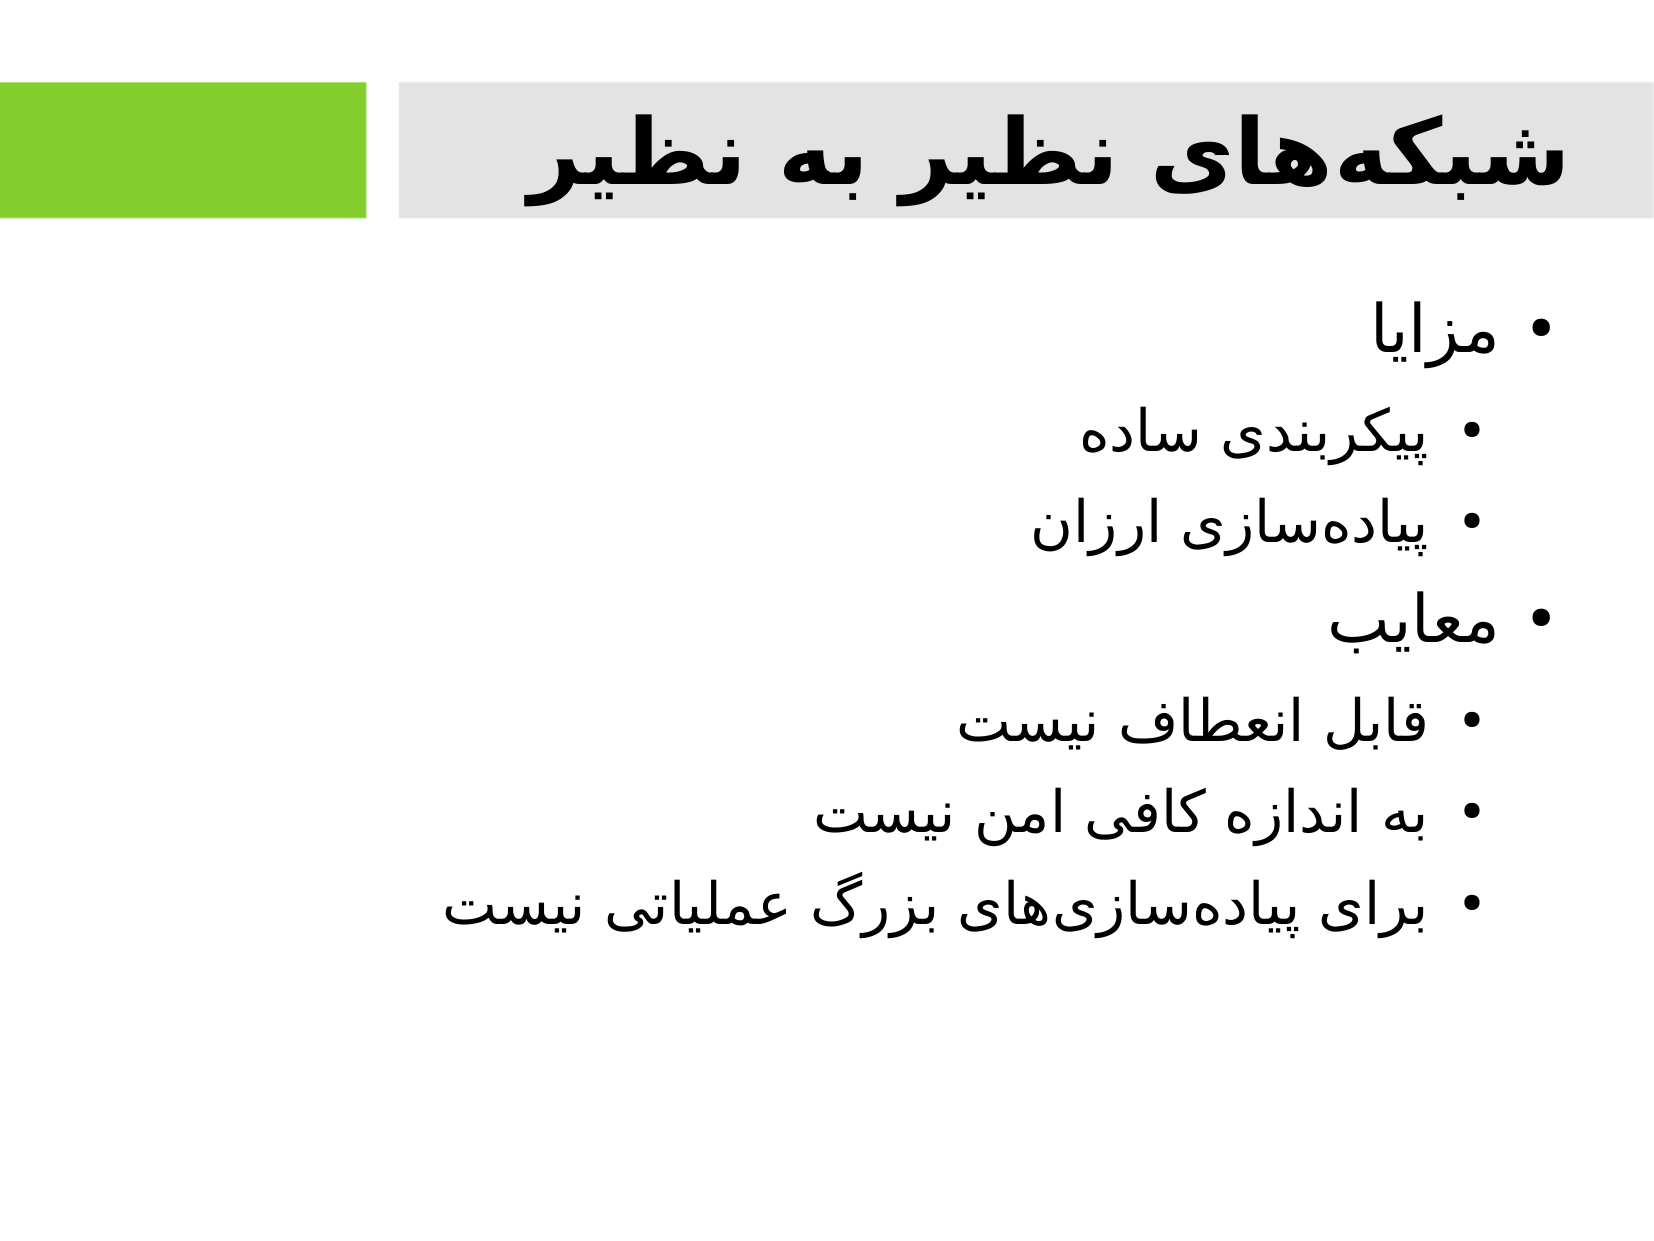

# شبکه‌های نظیر به نظیر
مزایا
پیکربندی ساده
پیاده‌سازی ارزان
معایب
قابل انعطاف نیست
به اندازه کافی امن نیست
برای پیاده‌سازی‌های بزرگ عملیاتی نیست